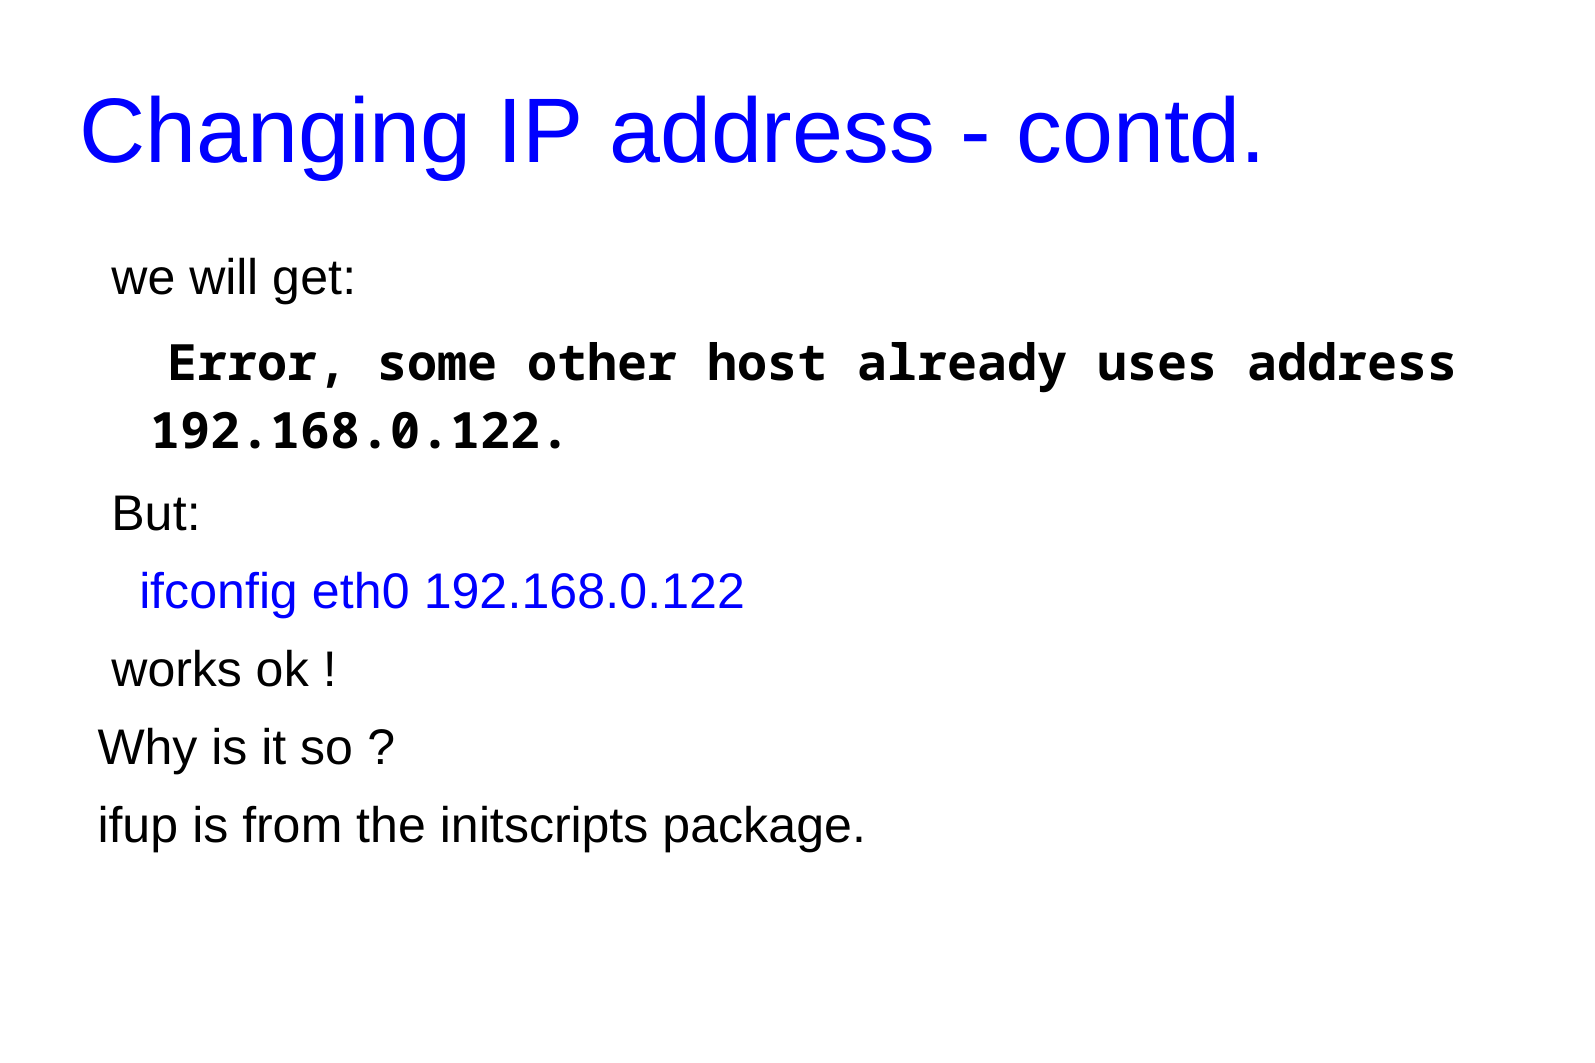

# Changing IP address - contd.
 we will get:
 Error, some other host already uses address 192.168.0.122.
 But:
 ifconfig eth0 192.168.0.122
 works ok !
Why is it so ?
ifup is from the initscripts package.